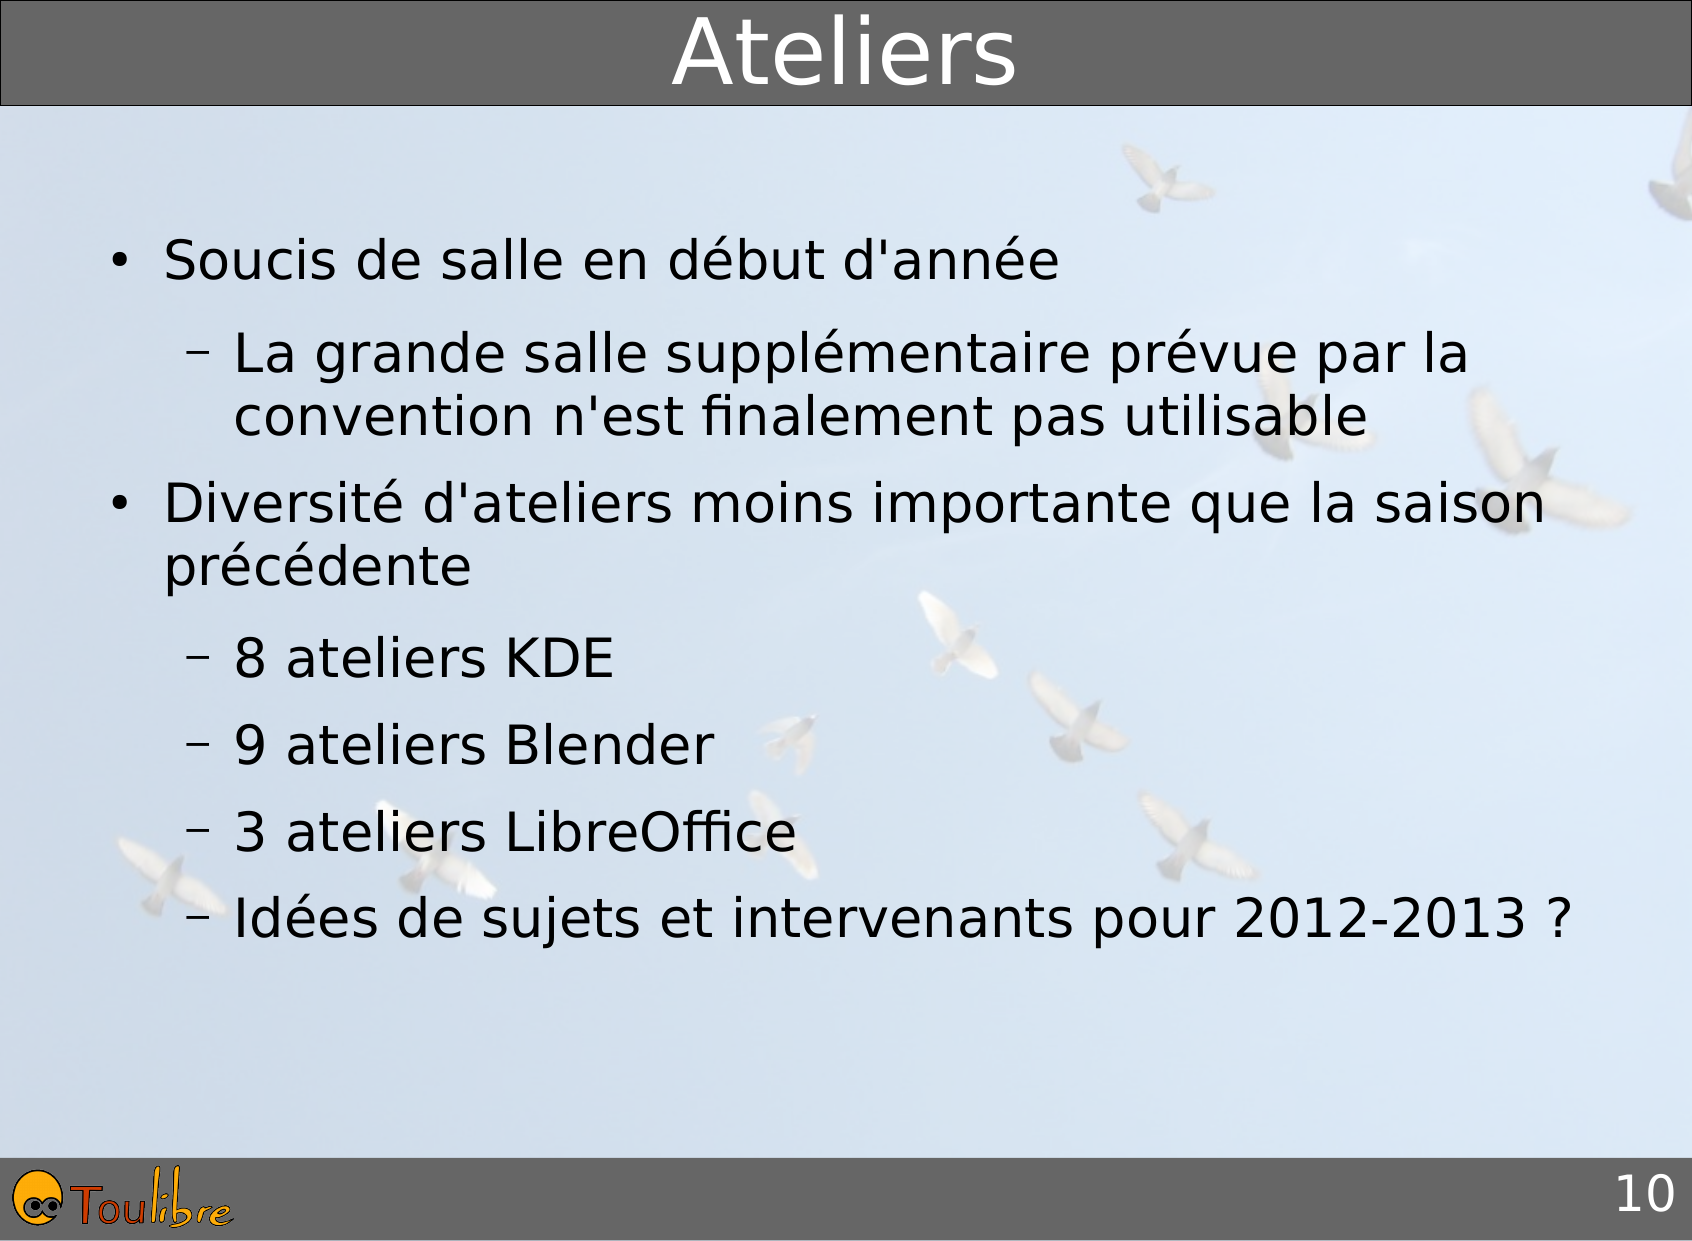

# Ateliers
Soucis de salle en début d'année
La grande salle supplémentaire prévue par la convention n'est finalement pas utilisable
Diversité d'ateliers moins importante que la saison précédente
8 ateliers KDE
9 ateliers Blender
3 ateliers LibreOffice
Idées de sujets et intervenants pour 2012-2013 ?